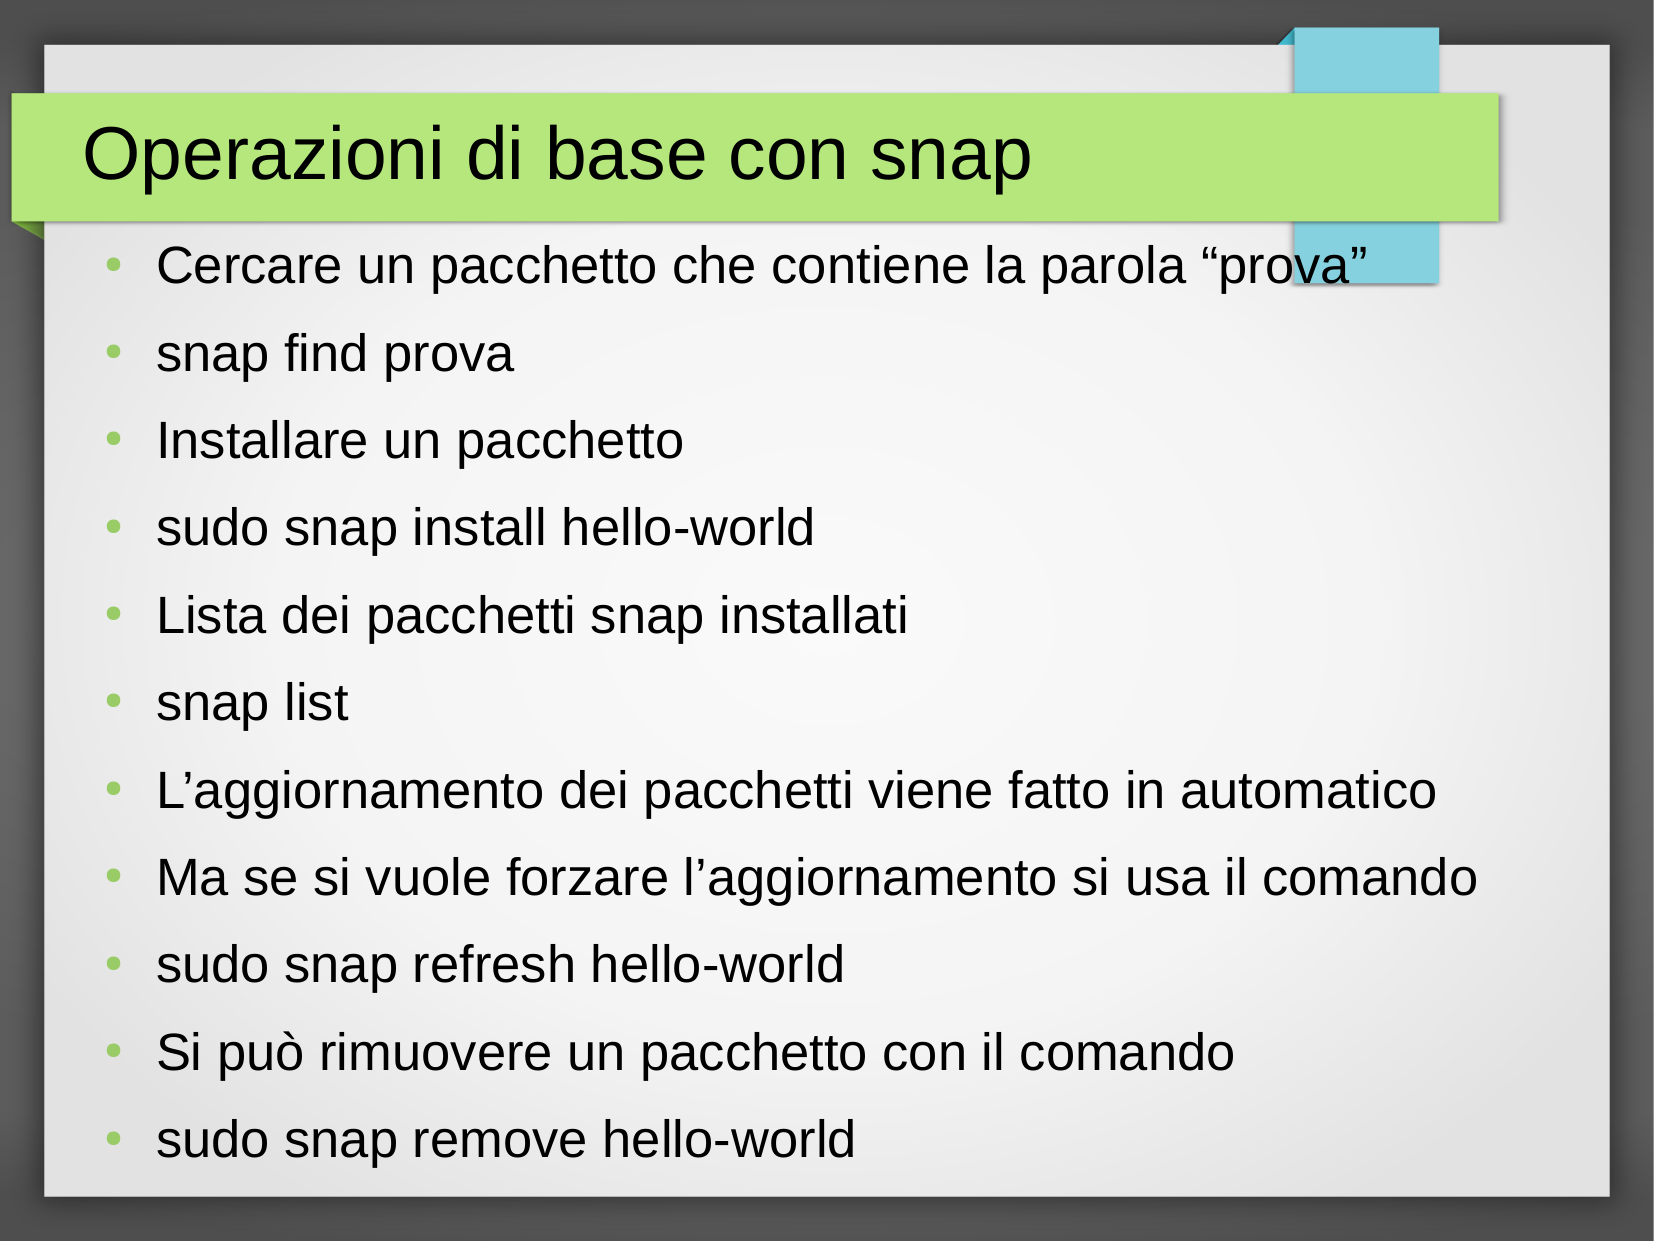

# Operazioni di base con snap
Cercare un pacchetto che contiene la parola “prova”
snap find prova
Installare un pacchetto
sudo snap install hello-world
Lista dei pacchetti snap installati
snap list
L’aggiornamento dei pacchetti viene fatto in automatico
Ma se si vuole forzare l’aggiornamento si usa il comando
sudo snap refresh hello-world
Si può rimuovere un pacchetto con il comando
sudo snap remove hello-world